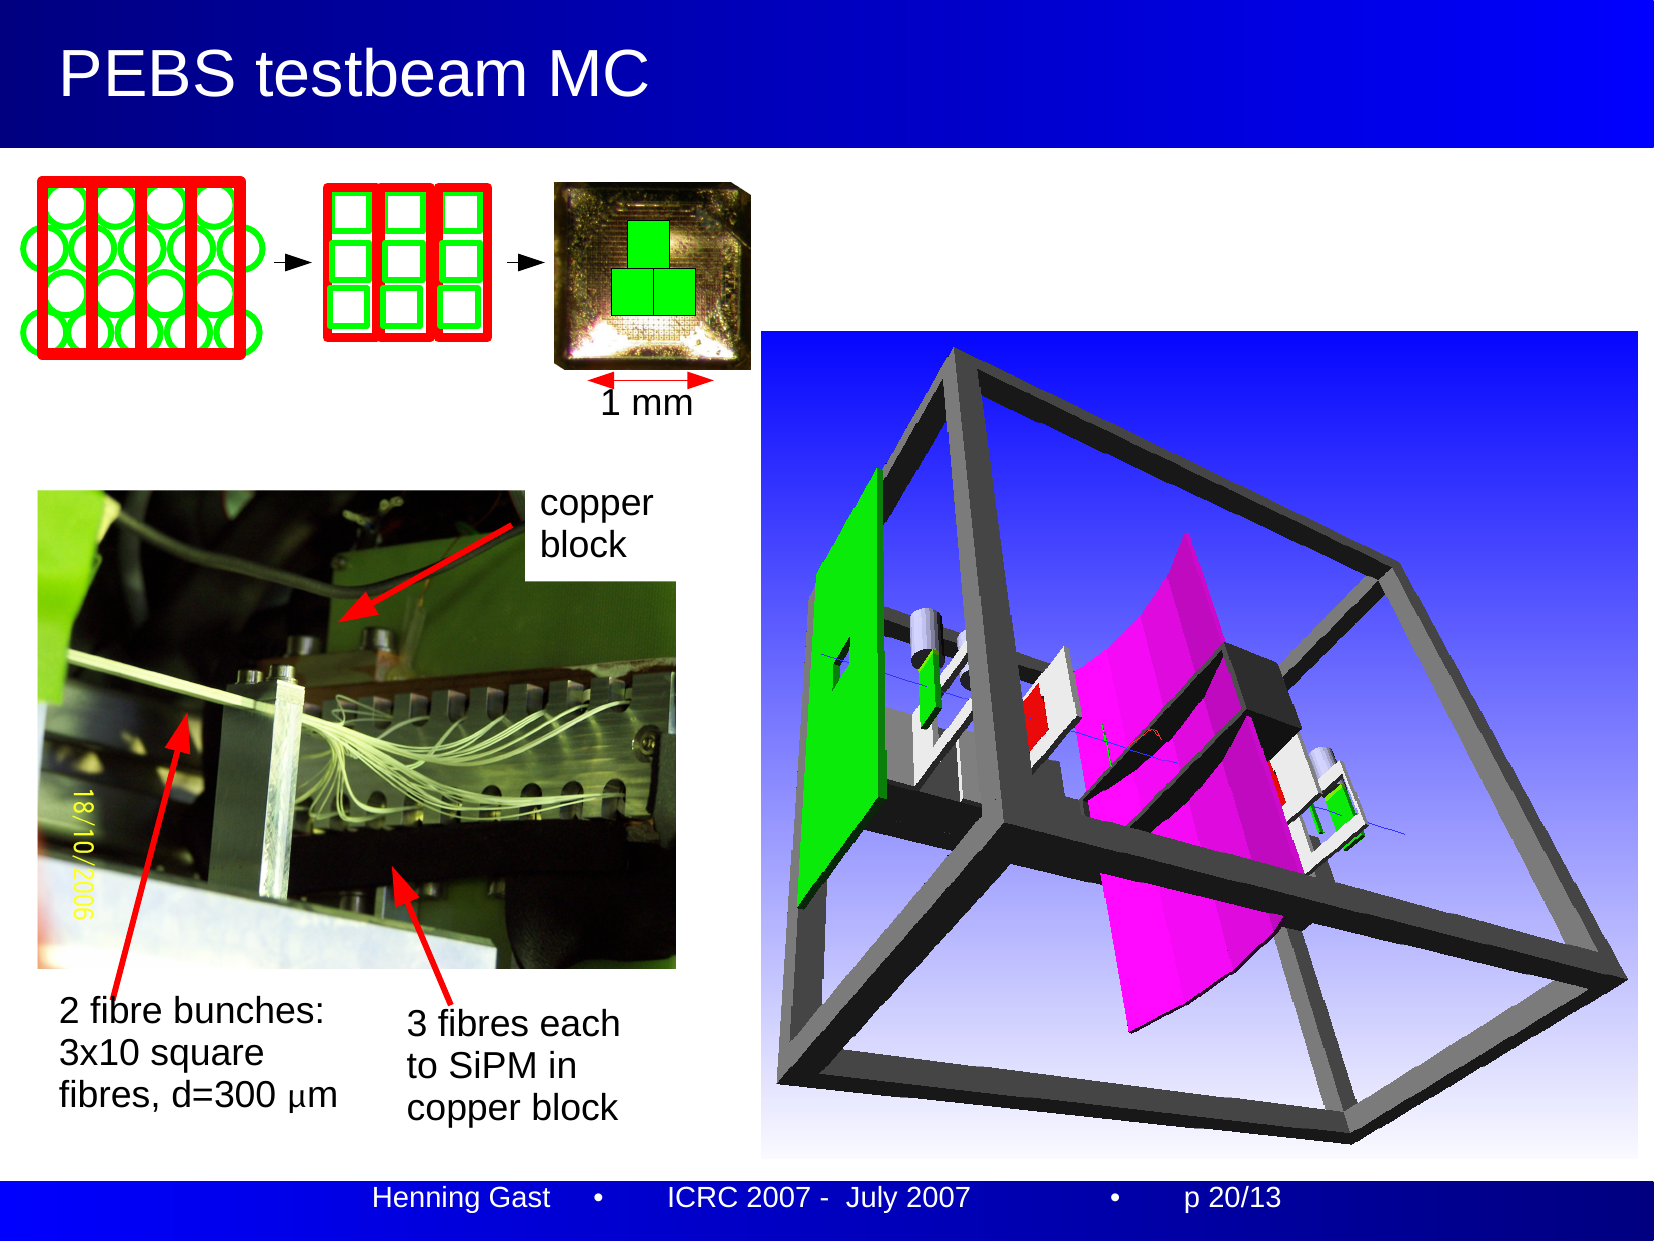

# PEBS testbeam MC
1 mm
copper block
2 fibre bunches:
3x10 square fibres, d=300 m
3 fibres each to SiPM in copper block